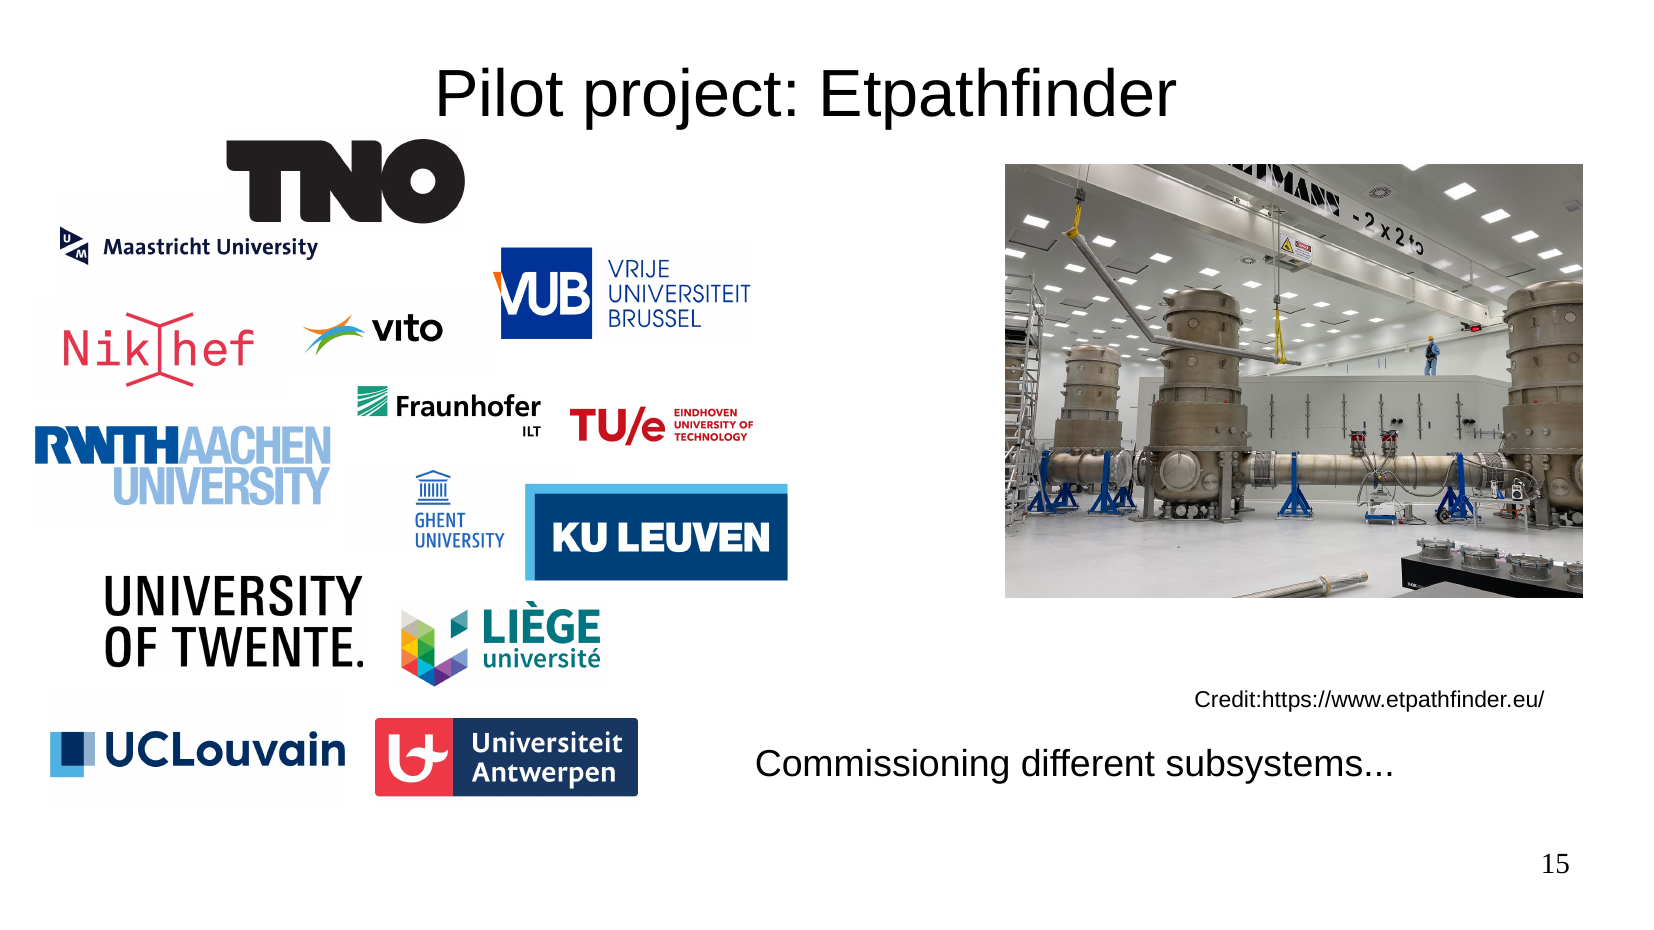

# Pilot project: Etpathfinder
Credit:https://www.etpathfinder.eu/
Commissioning different subsystems...
15